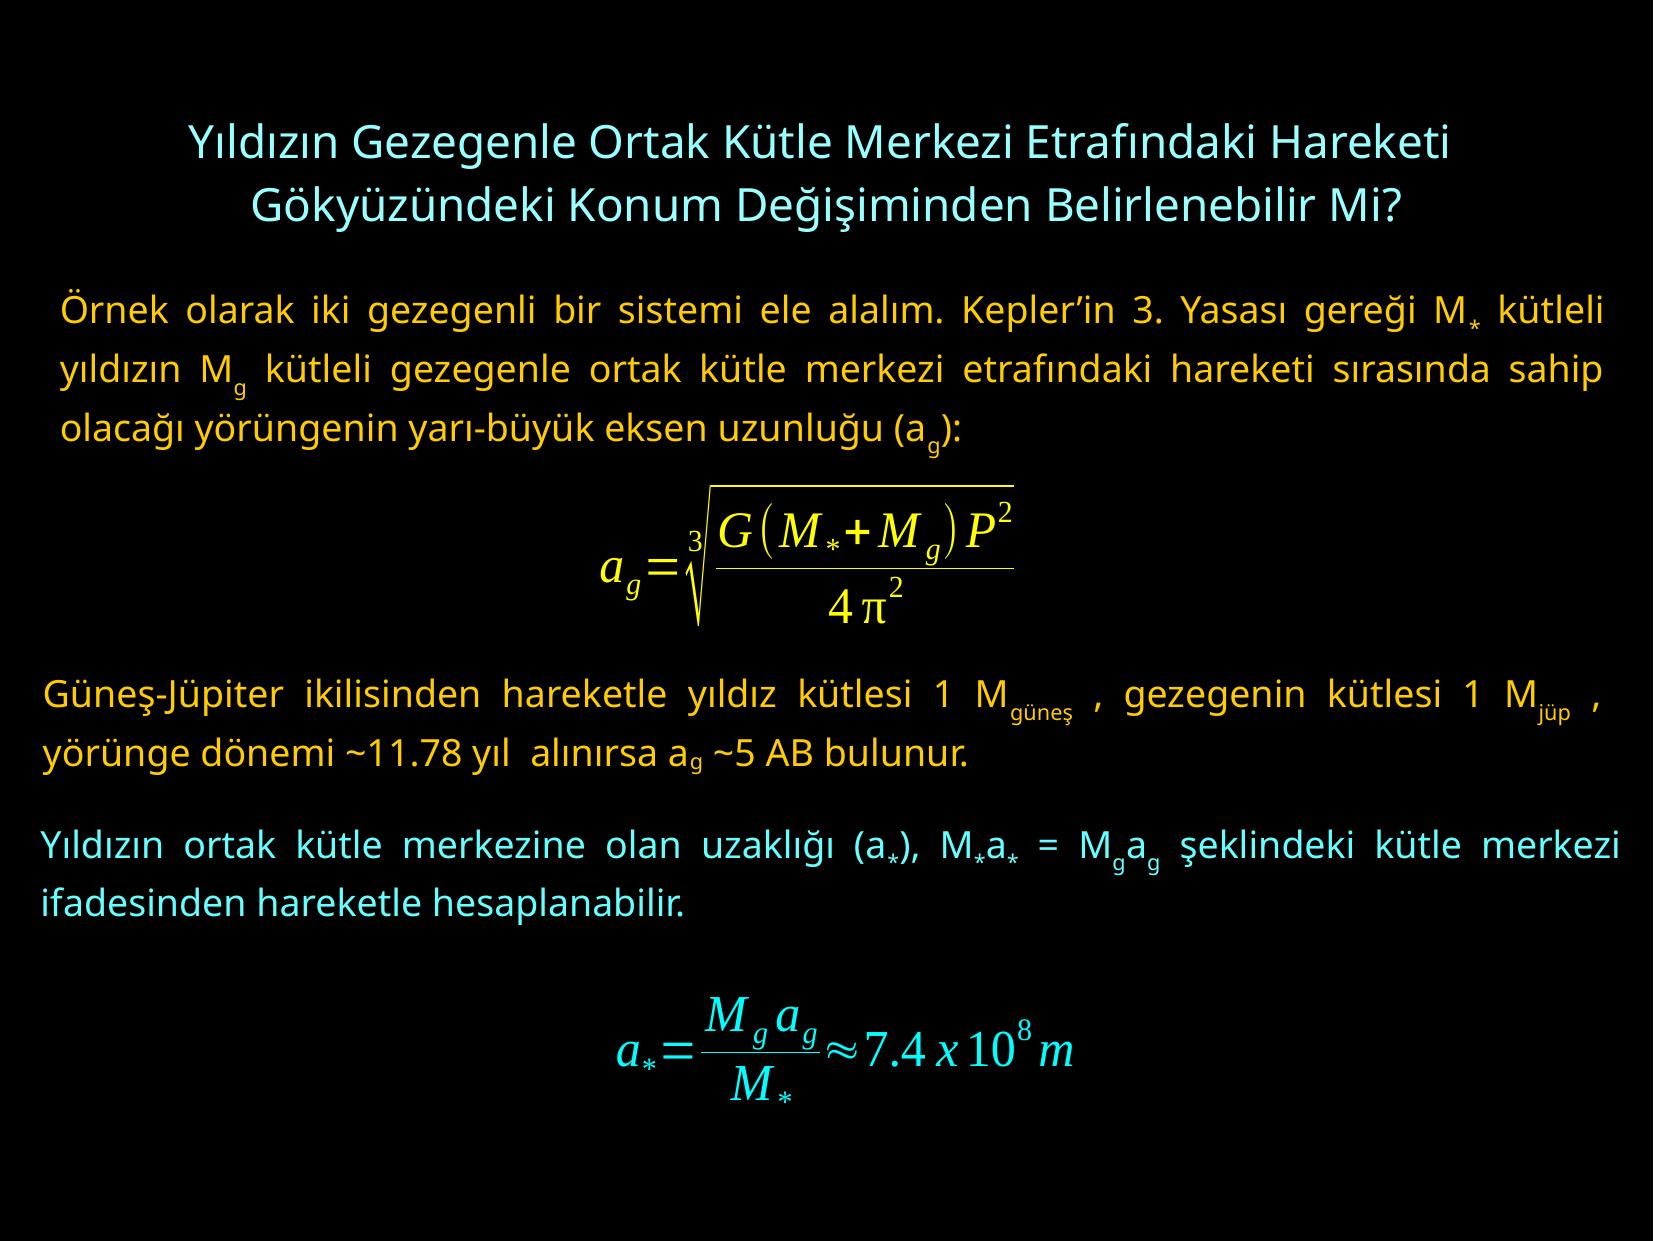

# Yıldızın Gezegenle Ortak Kütle Merkezi Etrafındaki Hareketi Gökyüzündeki Konum Değişiminden Belirlenebilir Mi?
Örnek olarak iki gezegenli bir sistemi ele alalım. Kepler’in 3. Yasası gereği M* kütleli yıldızın Mg kütleli gezegenle ortak kütle merkezi etrafındaki hareketi sırasında sahip olacağı yörüngenin yarı-büyük eksen uzunluğu (ag):
Güneş-Jüpiter ikilisinden hareketle yıldız kütlesi 1 Mgüneş , gezegenin kütlesi 1 Mjüp , yörünge dönemi ~11.78 yıl alınırsa ag ~5 AB bulunur.
Yıldızın ortak kütle merkezine olan uzaklığı (a*), M*a* = Mgag şeklindeki kütle merkezi ifadesinden hareketle hesaplanabilir.